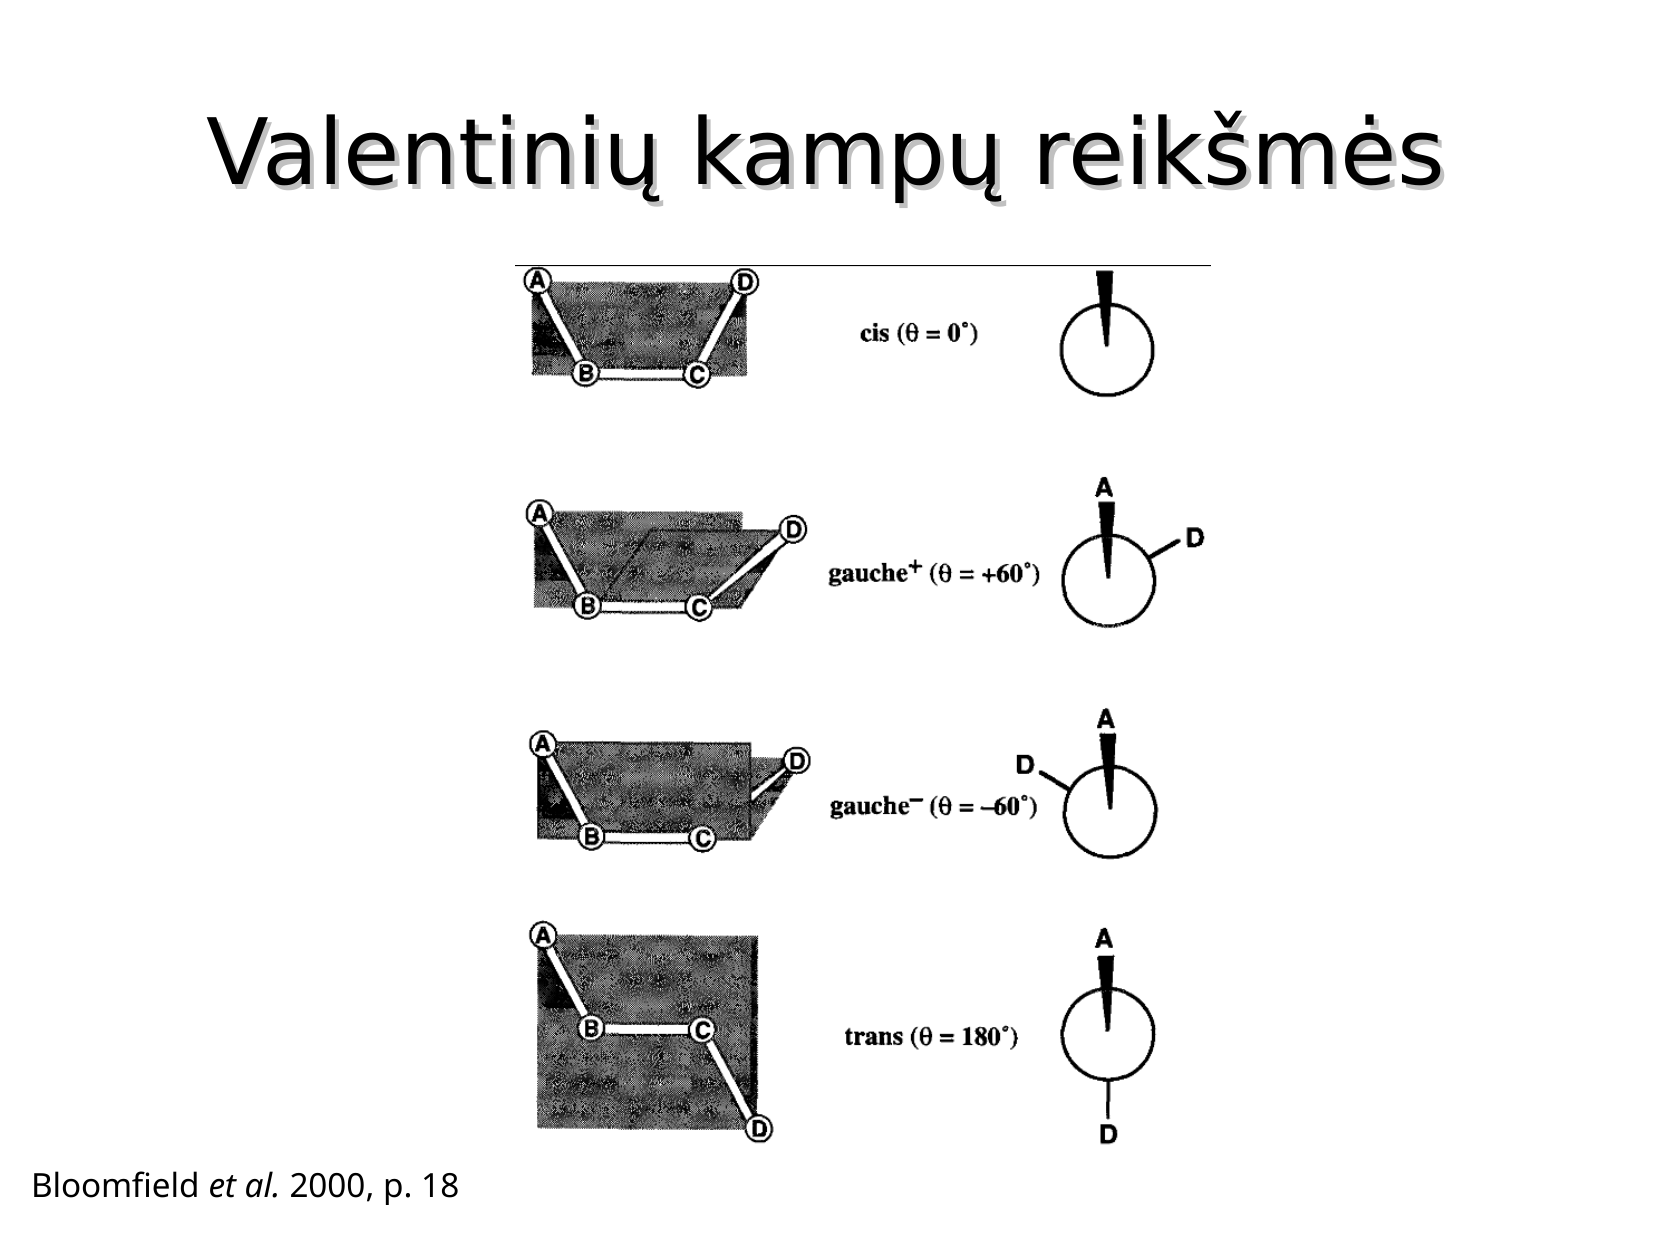

# Valentinių kampų reikšmės
Bloomfield et al. 2000, p. 18